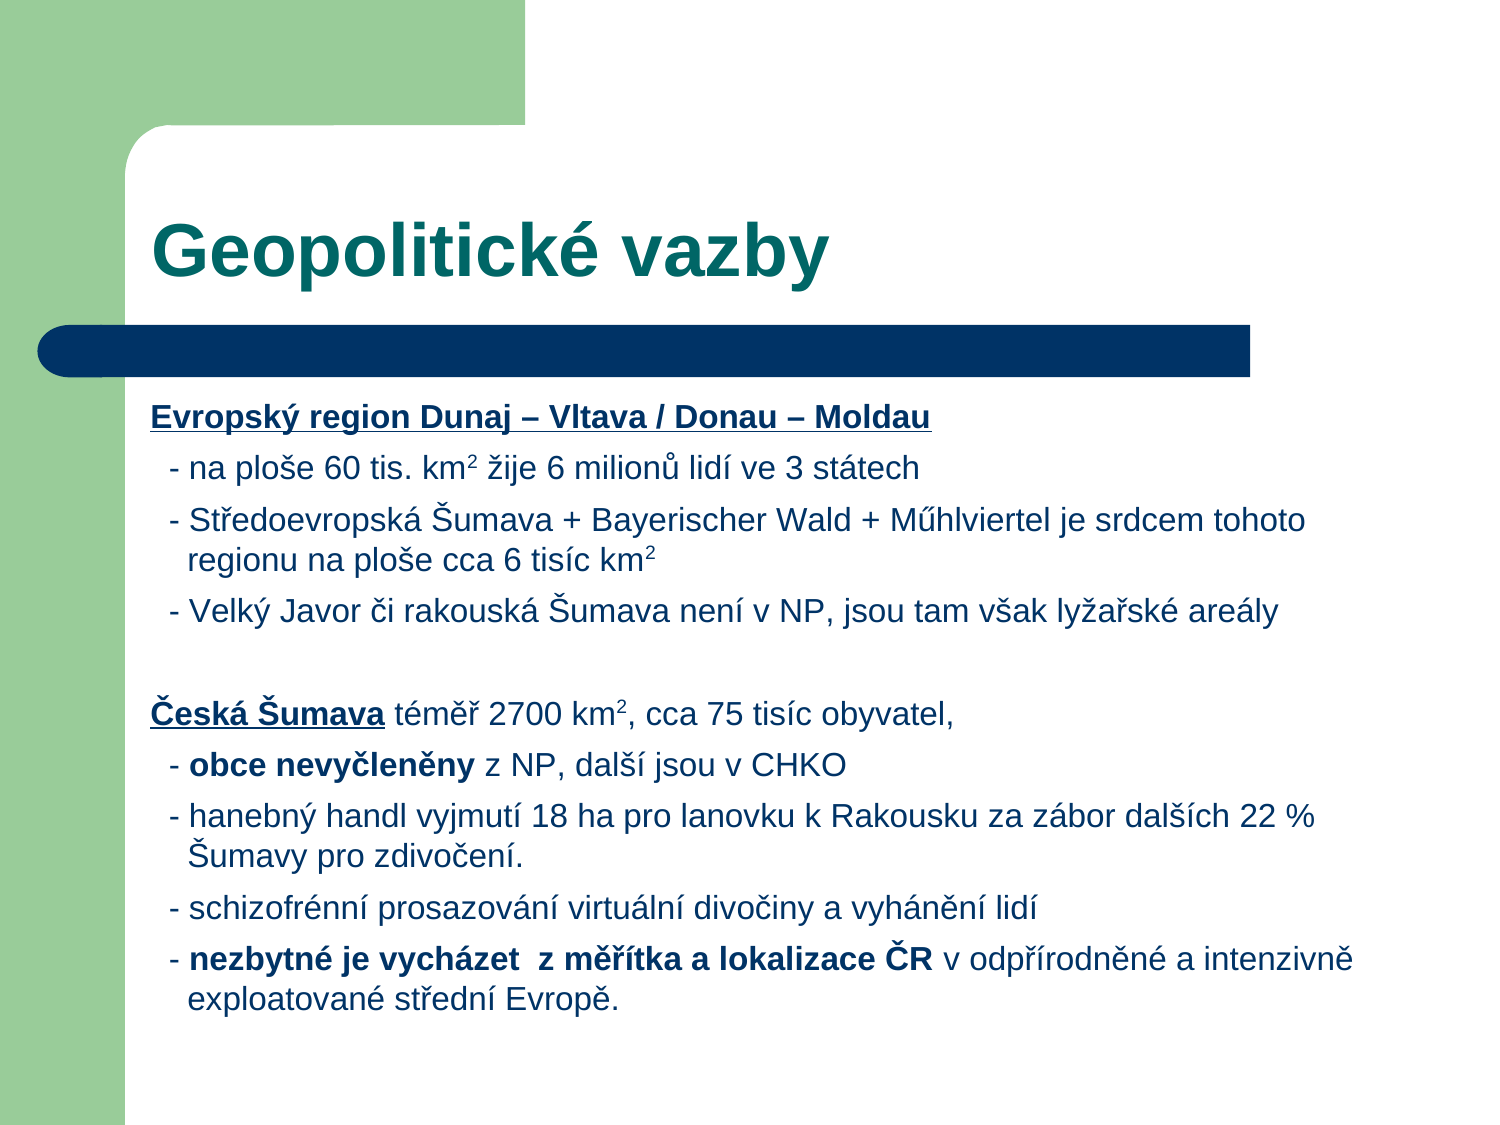

# Geopolitické vazby
Evropský region Dunaj – Vltava / Donau – Moldau
 - na ploše 60 tis. km2 žije 6 milionů lidí ve 3 státech
 - Středoevropská Šumava + Bayerischer Wald + Műhlviertel je srdcem tohoto regionu na ploše cca 6 tisíc km2
 - Velký Javor či rakouská Šumava není v NP, jsou tam však lyžařské areály
Česká Šumava téměř 2700 km2, cca 75 tisíc obyvatel,
 - obce nevyčleněny z NP, další jsou v CHKO
 - hanebný handl vyjmutí 18 ha pro lanovku k Rakousku za zábor dalších 22 % Šumavy pro zdivočení.
 - schizofrénní prosazování virtuální divočiny a vyhánění lidí
 - nezbytné je vycházet z měřítka a lokalizace ČR v odpřírodněné a intenzivně exploatované střední Evropě.